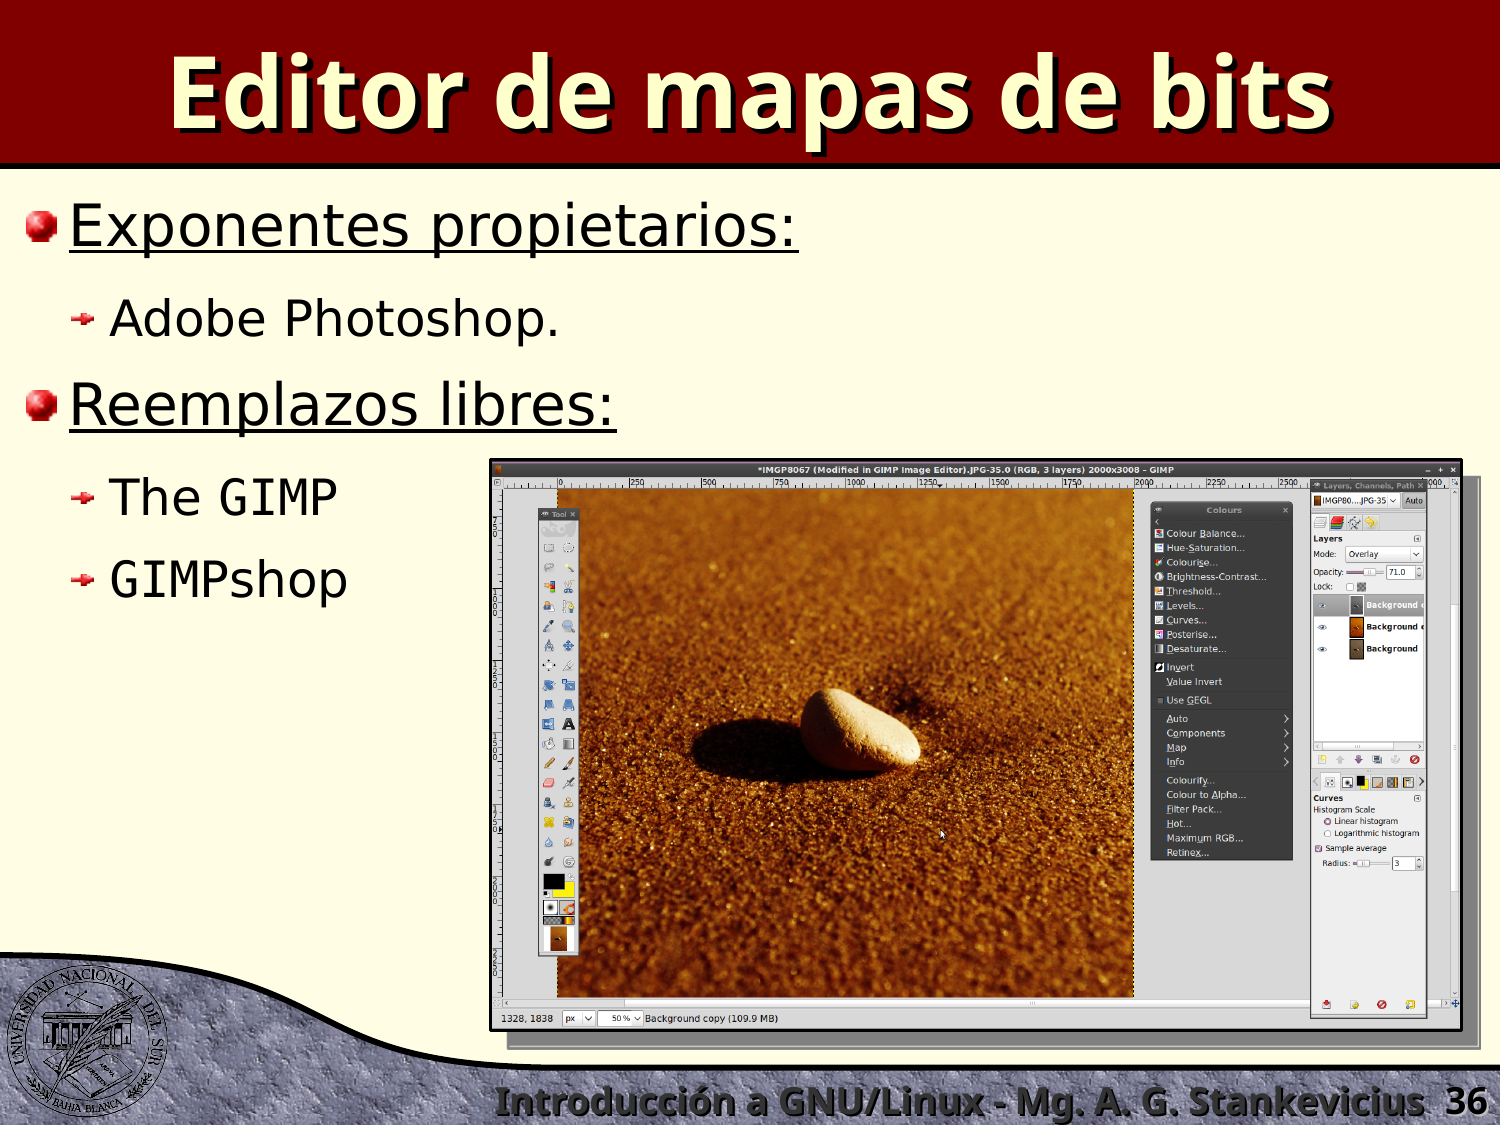

# Editor de mapas de bits
Exponentes propietarios:
Adobe Photoshop.
Reemplazos libres:
The GIMP
GIMPshop
36